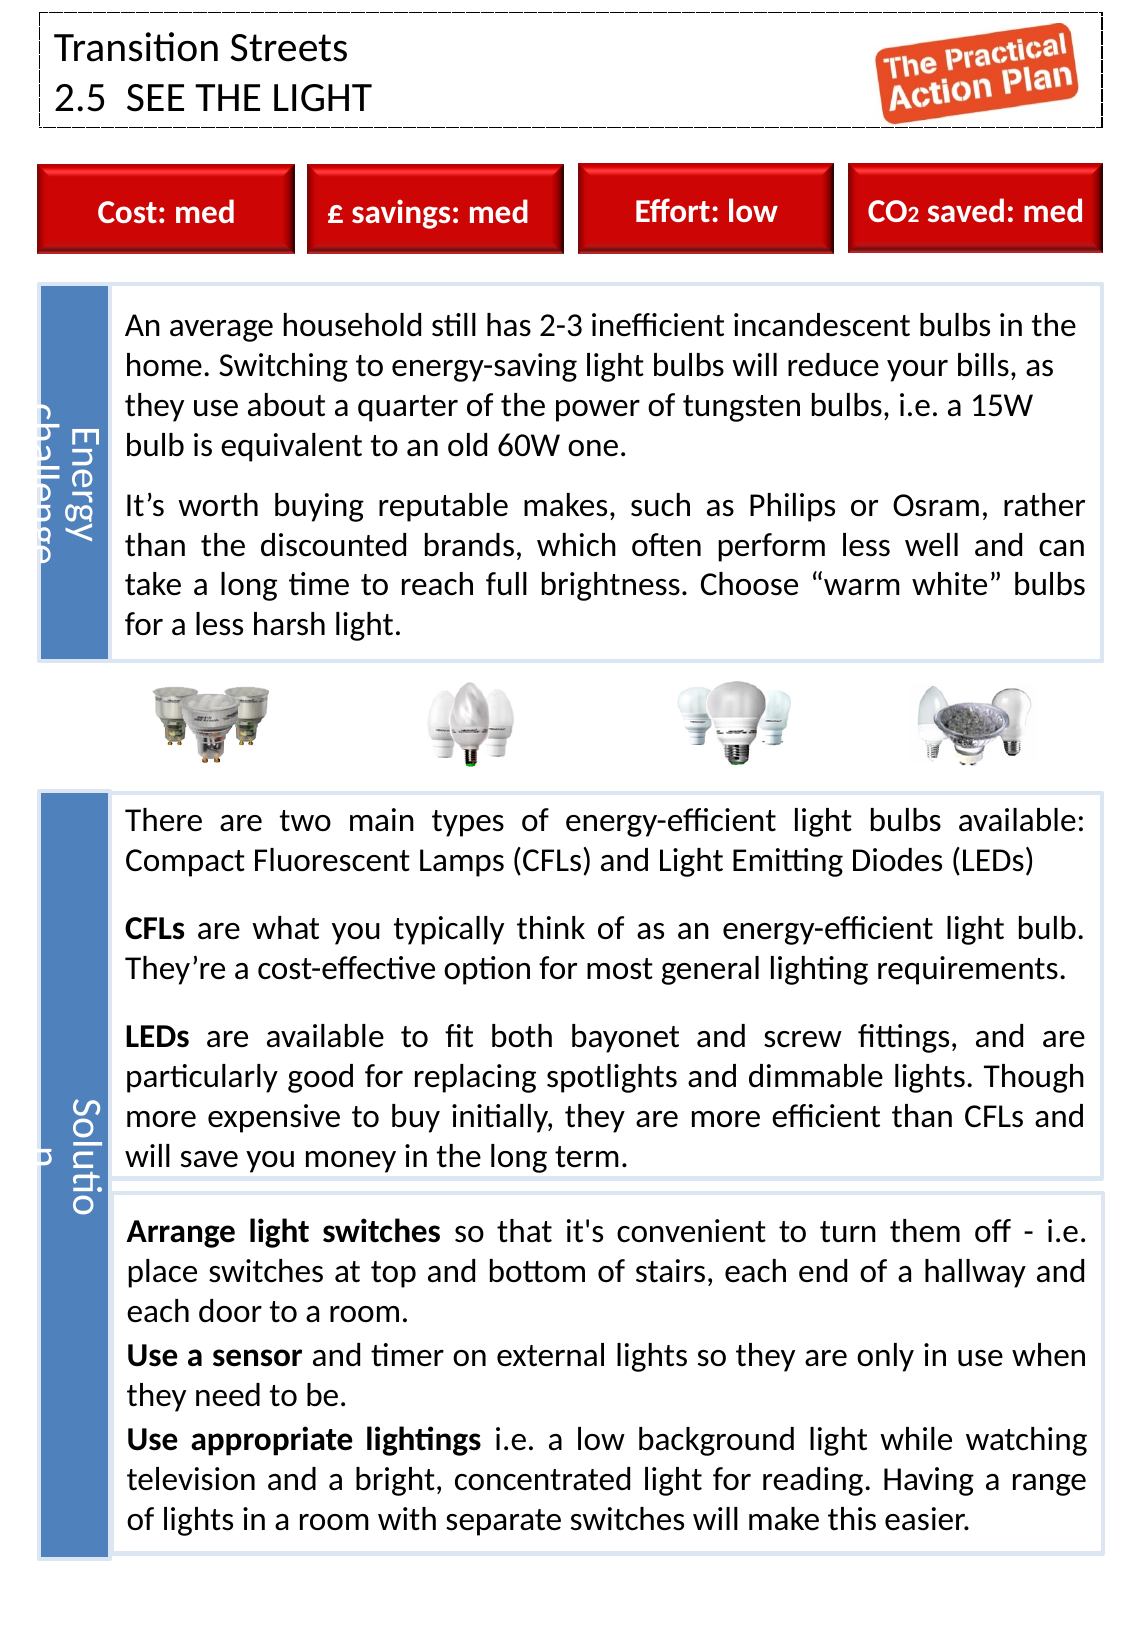

Transition Streets
2.5 SEE THE LIGHT
Effort: low
CO2 saved: med
Cost: med
£ savings: med
An average household still has 2-3 inefficient incandescent bulbs in the home. Switching to energy-saving light bulbs will reduce your bills, as they use about a quarter of the power of tungsten bulbs, i.e. a 15W bulb is equivalent to an old 60W one.
It’s worth buying reputable makes, such as Philips or Osram, rather than the discounted brands, which often perform less well and can take a long time to reach full brightness. Choose “warm white” bulbs for a less harsh light.
Energy challenge
There are two main types of energy-efficient light bulbs available: Compact Fluorescent Lamps (CFLs) and Light Emitting Diodes (LEDs)
CFLs are what you typically think of as an energy-efficient light bulb. They’re a cost-effective option for most general lighting requirements.
LEDs are available to fit both bayonet and screw fittings, and are particularly good for replacing spotlights and dimmable lights. Though more expensive to buy initially, they are more efficient than CFLs and will save you money in the long term.
Solution
Arrange light switches so that it's convenient to turn them off - i.e. place switches at top and bottom of stairs, each end of a hallway and each door to a room.
Use a sensor and timer on external lights so they are only in use when they need to be.
Use appropriate lightings i.e. a low background light while watching television and a bright, concentrated light for reading. Having a range of lights in a room with separate switches will make this easier.